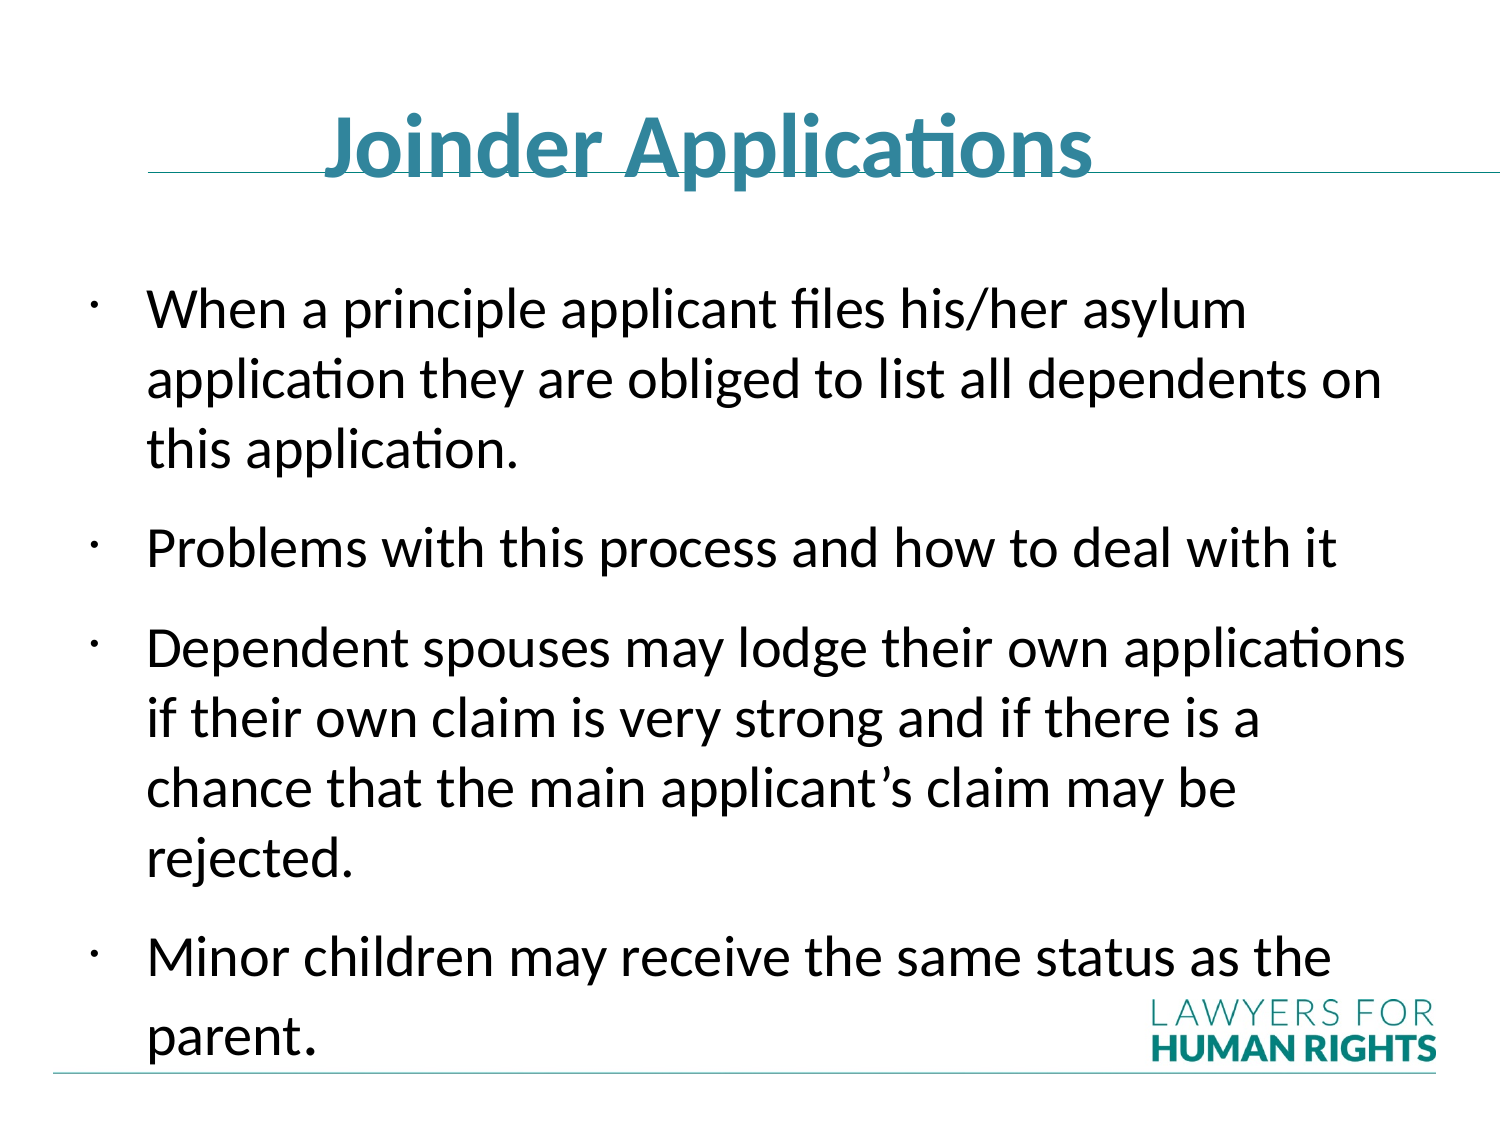

# Joinder Applications
When a principle applicant files his/her asylum application they are obliged to list all dependents on this application.
Problems with this process and how to deal with it
Dependent spouses may lodge their own applications if their own claim is very strong and if there is a chance that the main applicant’s claim may be rejected.
Minor children may receive the same status as the parent.